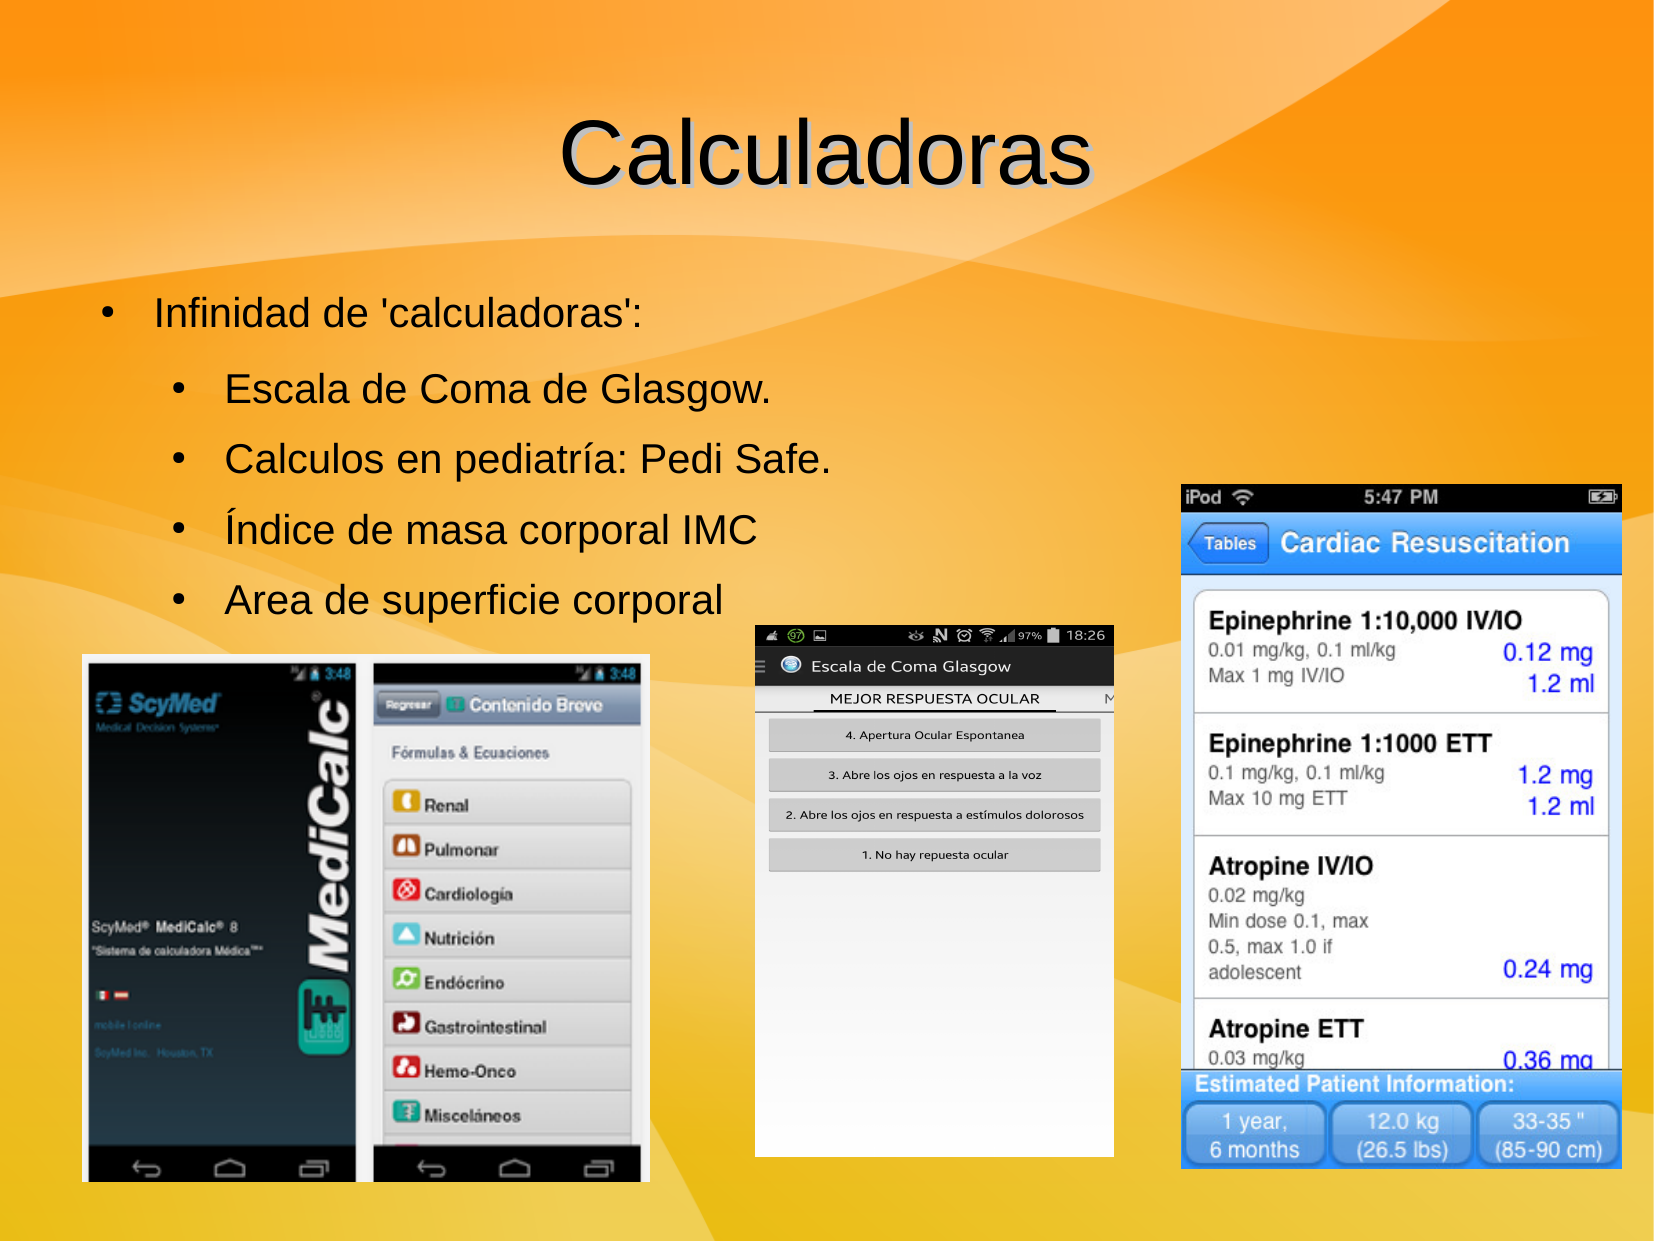

# Calculadoras
Infinidad de 'calculadoras':
Escala de Coma de Glasgow.
Calculos en pediatría: Pedi Safe.
Índice de masa corporal IMC
Area de superficie corporal